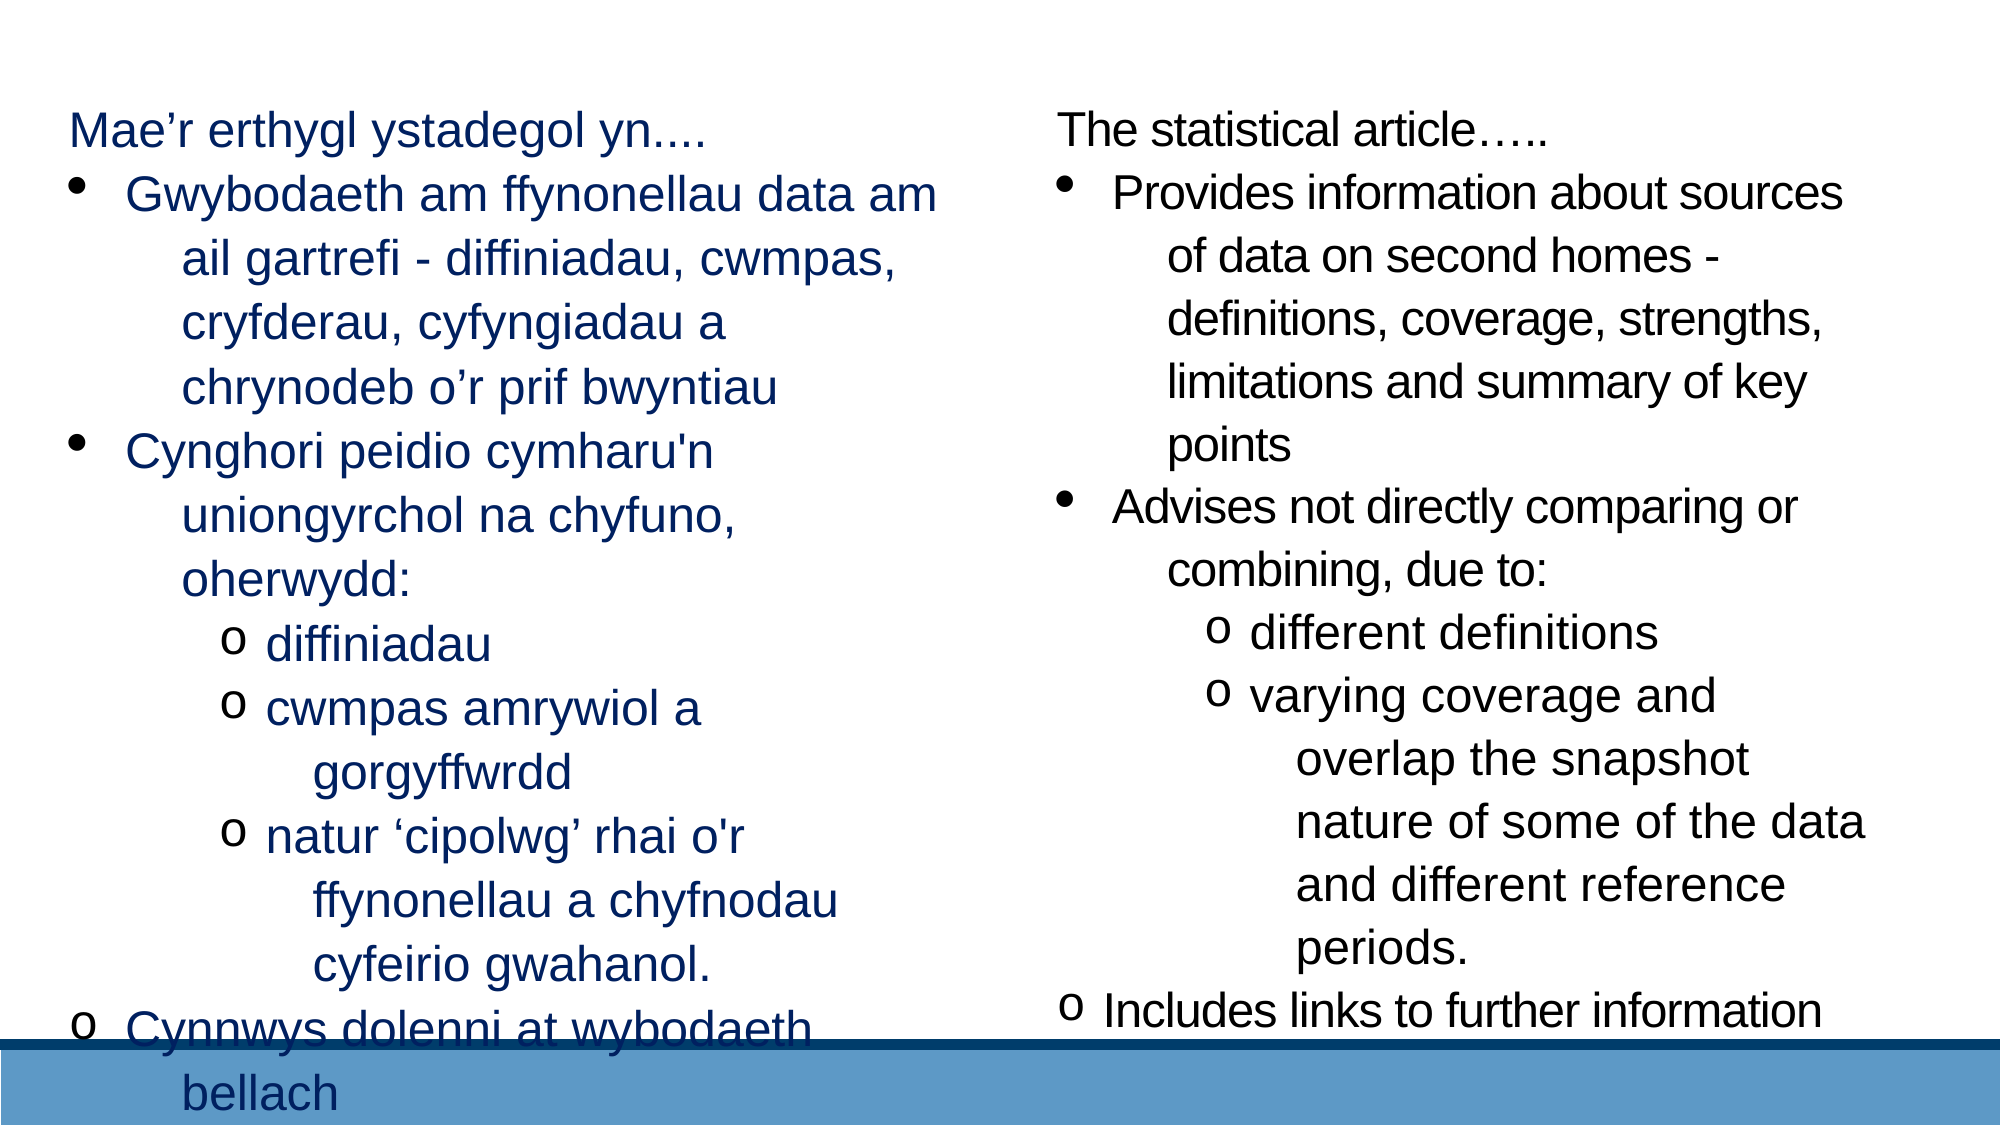

Mae’r erthygl ystadegol yn....
Gwybodaeth am ffynonellau data am ail gartrefi - diffiniadau, cwmpas, cryfderau, cyfyngiadau a chrynodeb o’r prif bwyntiau
Cynghori peidio cymharu'n uniongyrchol na chyfuno, oherwydd:
diffiniadau
cwmpas amrywiol a gorgyffwrdd
natur ‘cipolwg’ rhai o'r ffynonellau a chyfnodau cyfeirio gwahanol.
Cynnwys dolenni at wybodaeth bellach
The statistical article…..
Provides information about sources of data on second homes - definitions, coverage, strengths, limitations and summary of key points
Advises not directly comparing or combining, due to:
different definitions
varying coverage and overlap the snapshot nature of some of the data and different reference periods.
Includes links to further information